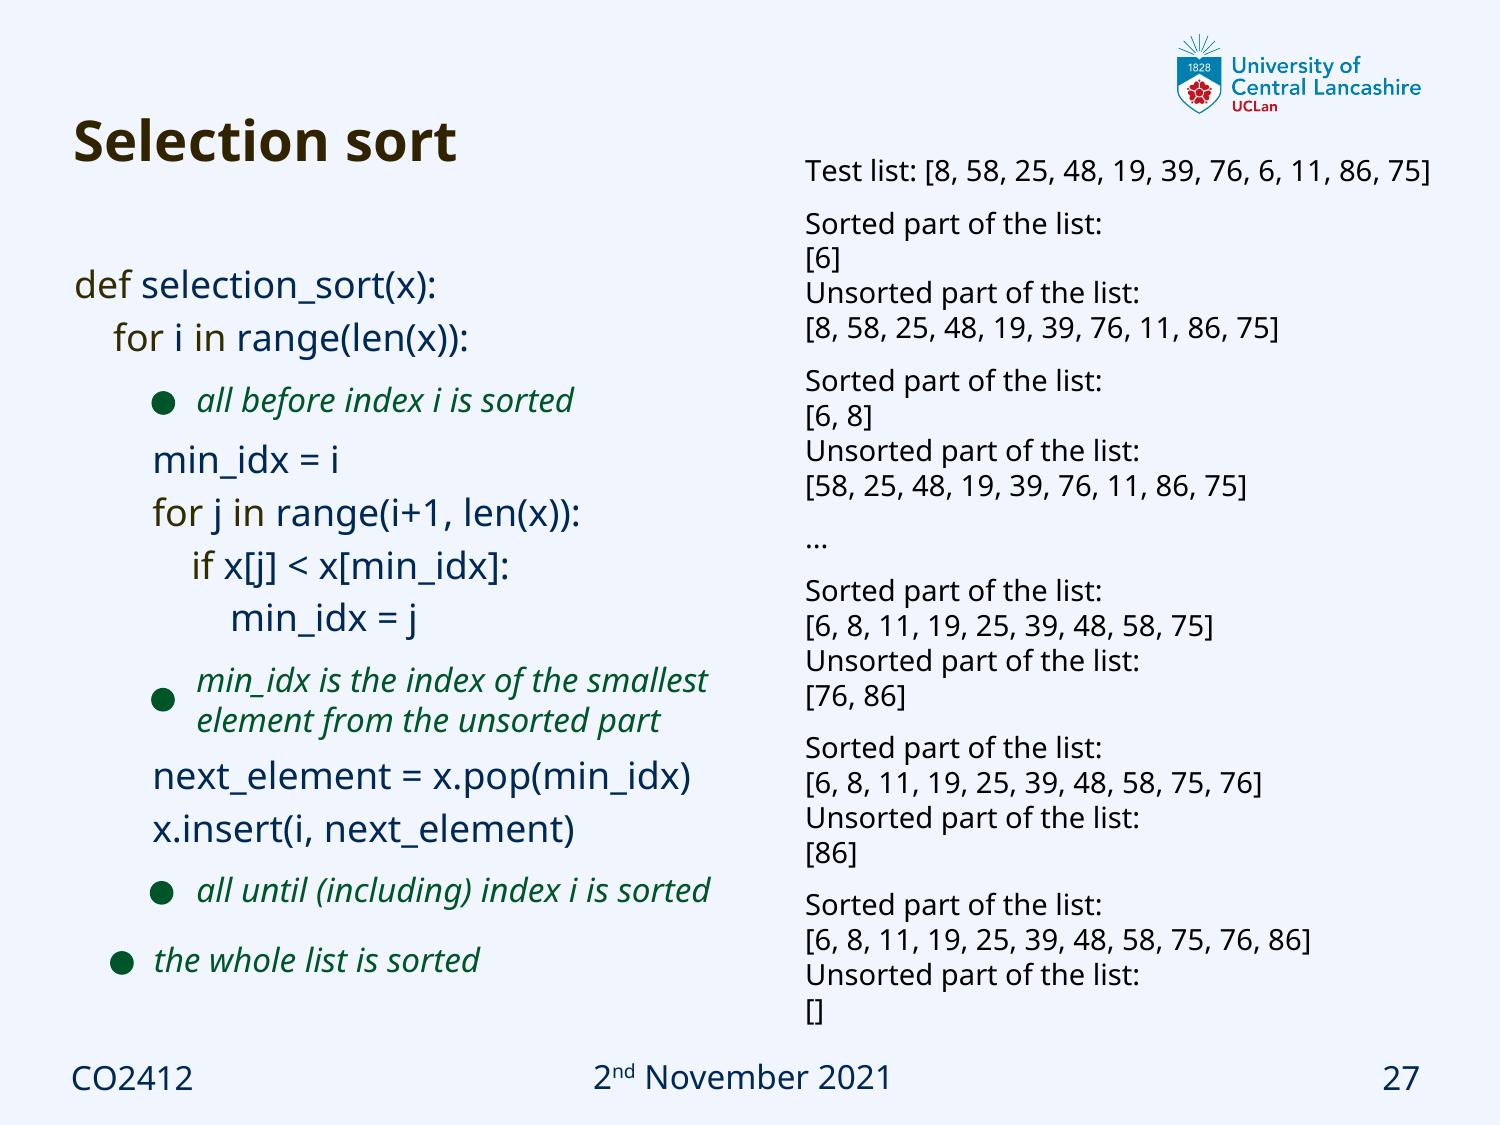

# Selection sort
Test list: [8, 58, 25, 48, 19, 39, 76, 6, 11, 86, 75]
Sorted part of the list:
[6]
Unsorted part of the list:
[8, 58, 25, 48, 19, 39, 76, 11, 86, 75]
Sorted part of the list:
[6, 8]
Unsorted part of the list:
[58, 25, 48, 19, 39, 76, 11, 86, 75]
...
Sorted part of the list:
[6, 8, 11, 19, 25, 39, 48, 58, 75]
Unsorted part of the list:
[76, 86]
Sorted part of the list:
[6, 8, 11, 19, 25, 39, 48, 58, 75, 76]
Unsorted part of the list:
[86]
Sorted part of the list:
[6, 8, 11, 19, 25, 39, 48, 58, 75, 76, 86]
Unsorted part of the list:
[]
def selection_sort(x):
 for i in range(len(x)):
 min_idx = i
 for j in range(i+1, len(x)):
 if x[j] < x[min_idx]:
 min_idx = j
 next_element = x.pop(min_idx)
 x.insert(i, next_element)
all before index i is sorted
min_idx is the index of the smallest element from the unsorted part
all until (including) index i is sorted
the whole list is sorted